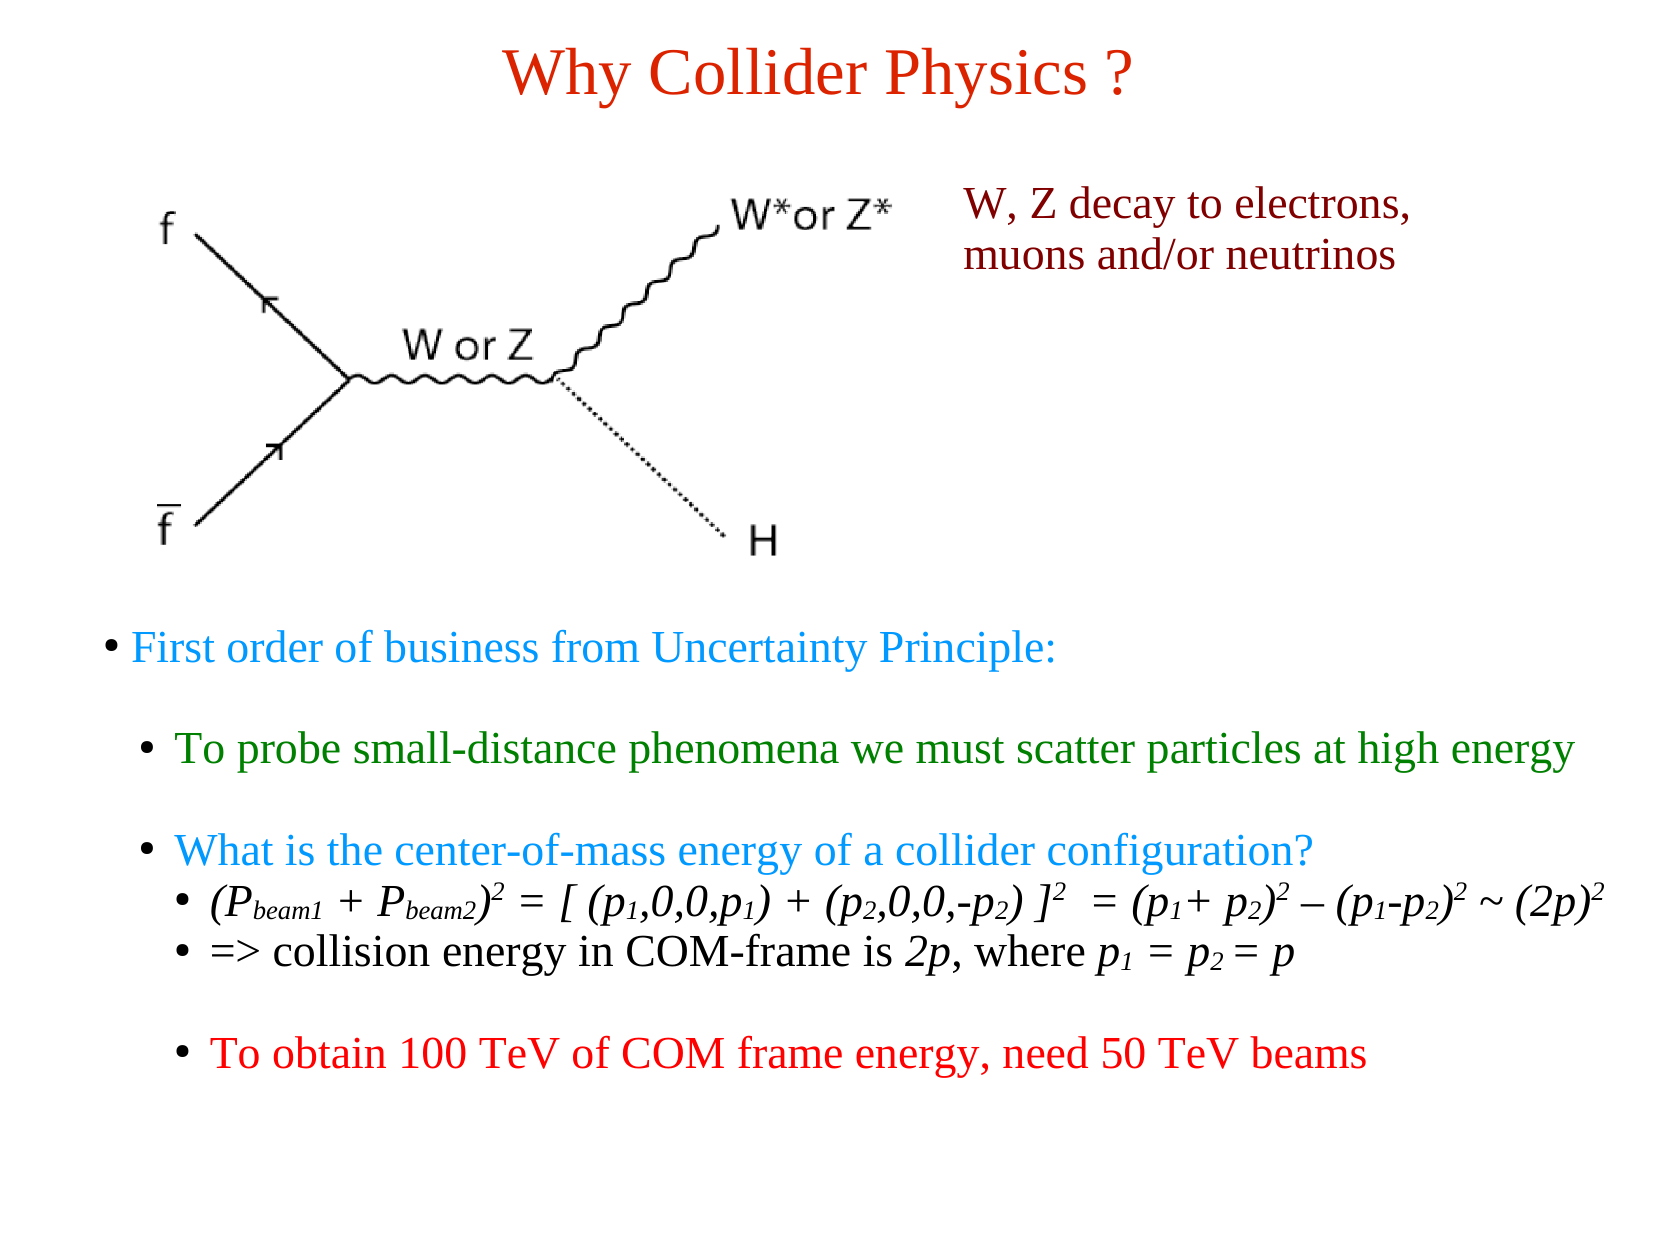

# Why Collider Physics ?
W, Z decay to electrons,
muons and/or neutrinos
 First order of business from Uncertainty Principle:
To probe small-distance phenomena we must scatter particles at high energy
What is the center-of-mass energy of a collider configuration?
(Pbeam1 + Pbeam2)2 = [ (p1,0,0,p1) + (p2,0,0,-p2) ]2 = (p1+ p2)2 – (p1-p2)2 ~ (2p)2
=> collision energy in COM-frame is 2p, where p1 = p2 = p
To obtain 100 TeV of COM frame energy, need 50 TeV beams